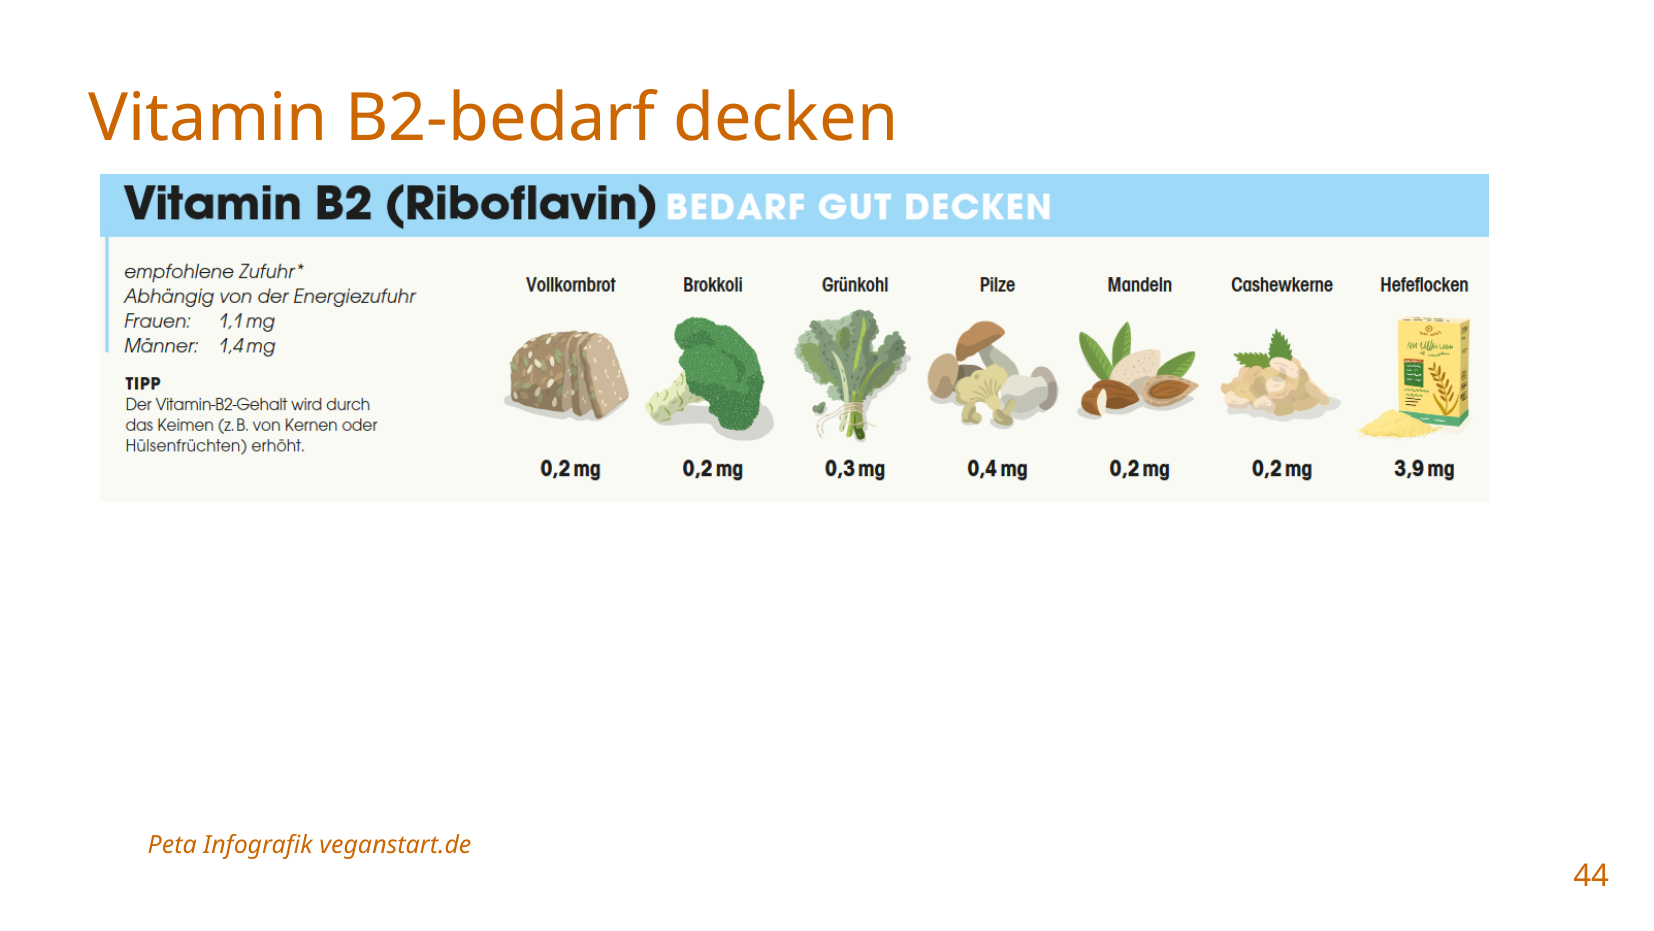

# Vitamin B2-bedarf decken
Peta Infografik veganstart.de